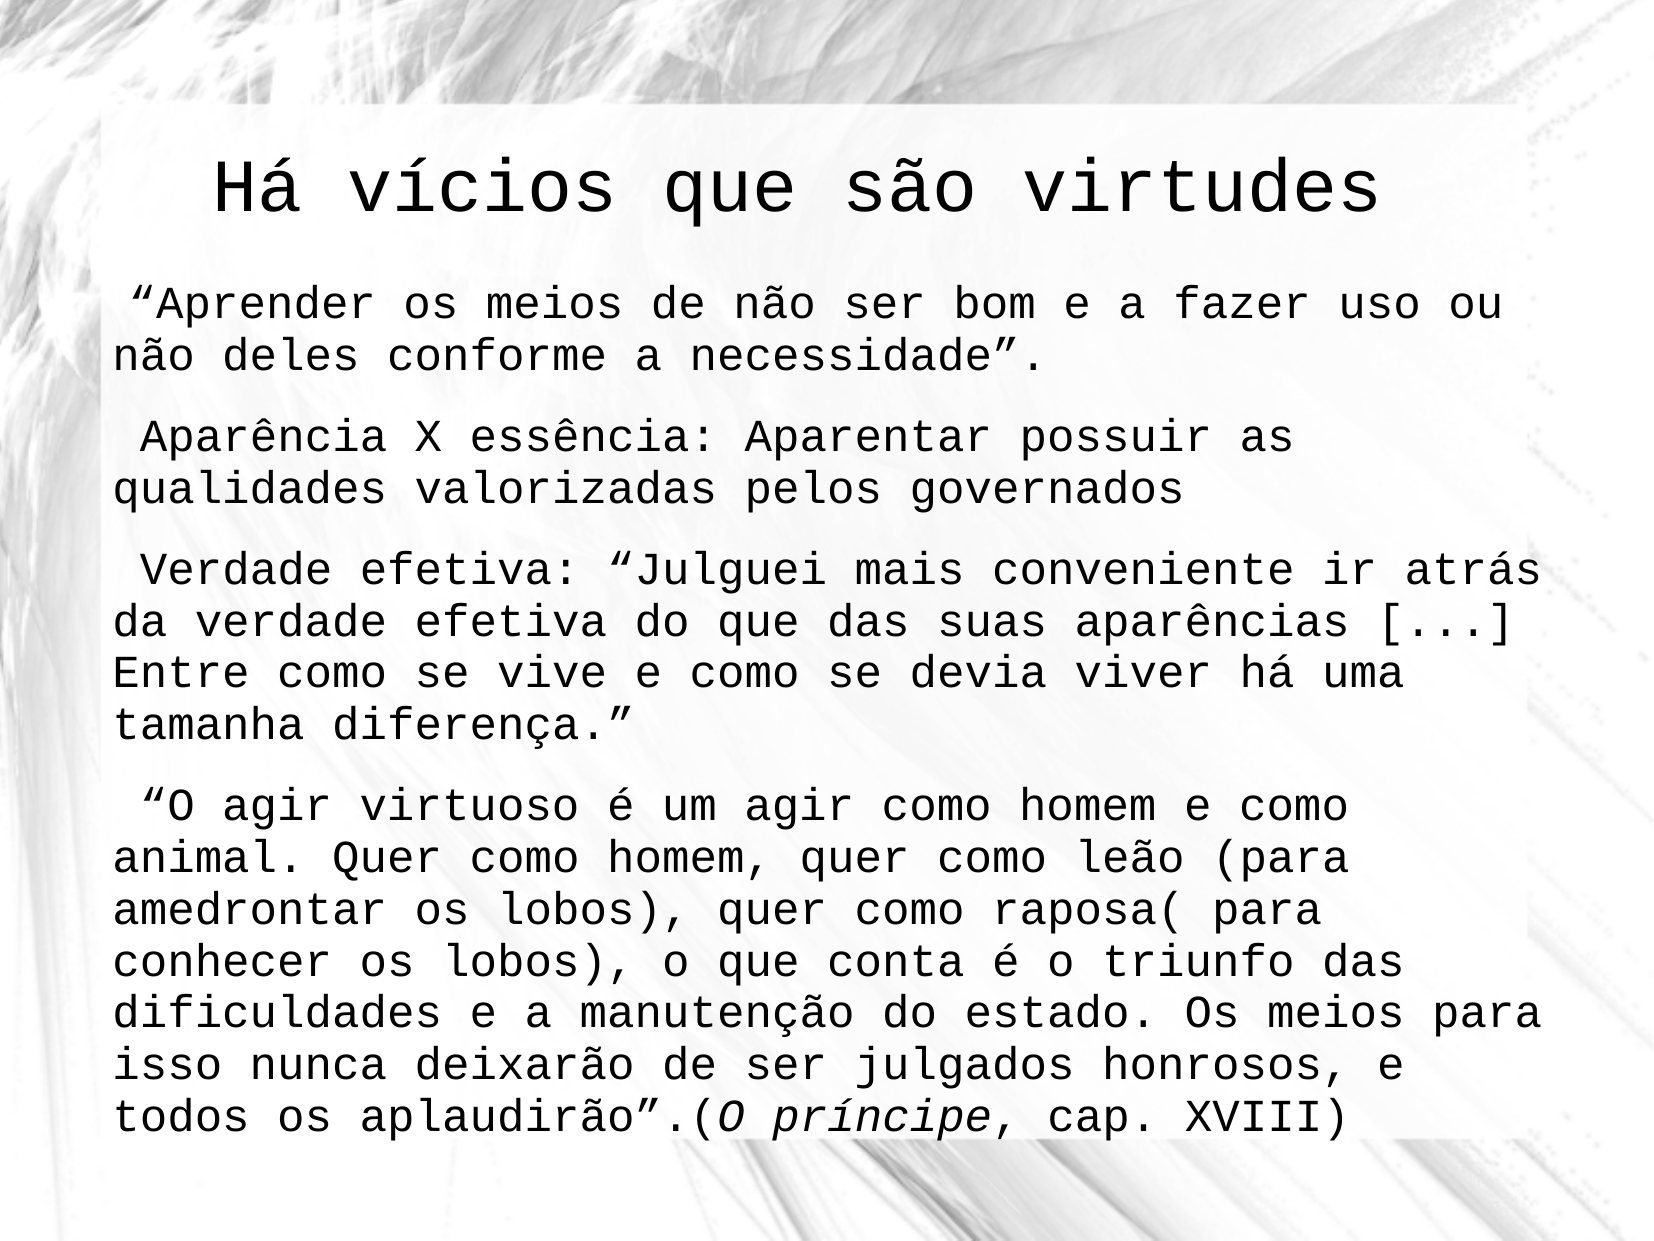

# Há vícios que são virtudes
 “Aprender os meios de não ser bom e a fazer uso ou não deles conforme a necessidade”.
 Aparência X essência: Aparentar possuir as qualidades valorizadas pelos governados
 Verdade efetiva: “Julguei mais conveniente ir atrás da verdade efetiva do que das suas aparências [...] Entre como se vive e como se devia viver há uma tamanha diferença.”
 “O agir virtuoso é um agir como homem e como animal. Quer como homem, quer como leão (para amedrontar os lobos), quer como raposa( para conhecer os lobos), o que conta é o triunfo das dificuldades e a manutenção do estado. Os meios para isso nunca deixarão de ser julgados honrosos, e todos os aplaudirão”.(O príncipe, cap. XVIII)